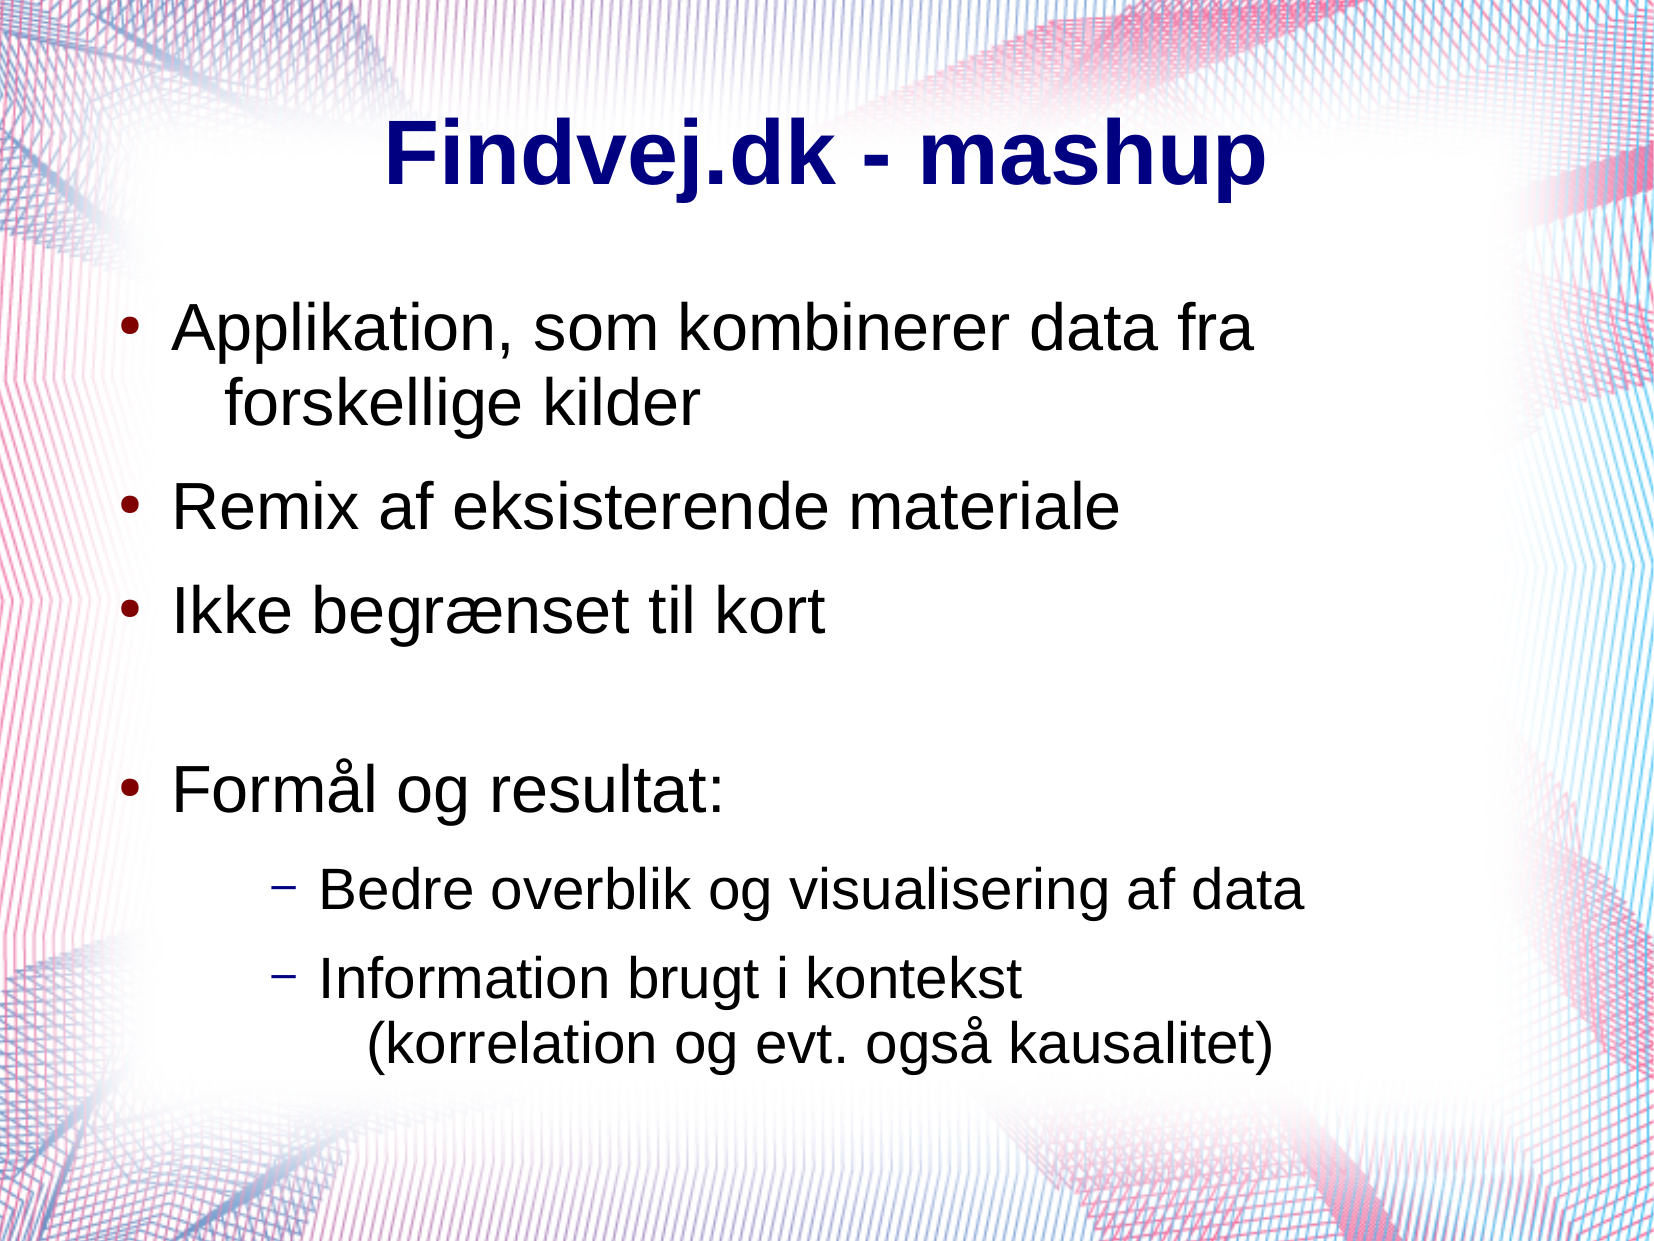

# Findvej.dk - mashup
Applikation, som kombinerer data fra forskellige kilder
Remix af eksisterende materiale
Ikke begrænset til kort
Formål og resultat:
Bedre overblik og visualisering af data
Information brugt i kontekst
(korrelation og evt. også kausalitet)